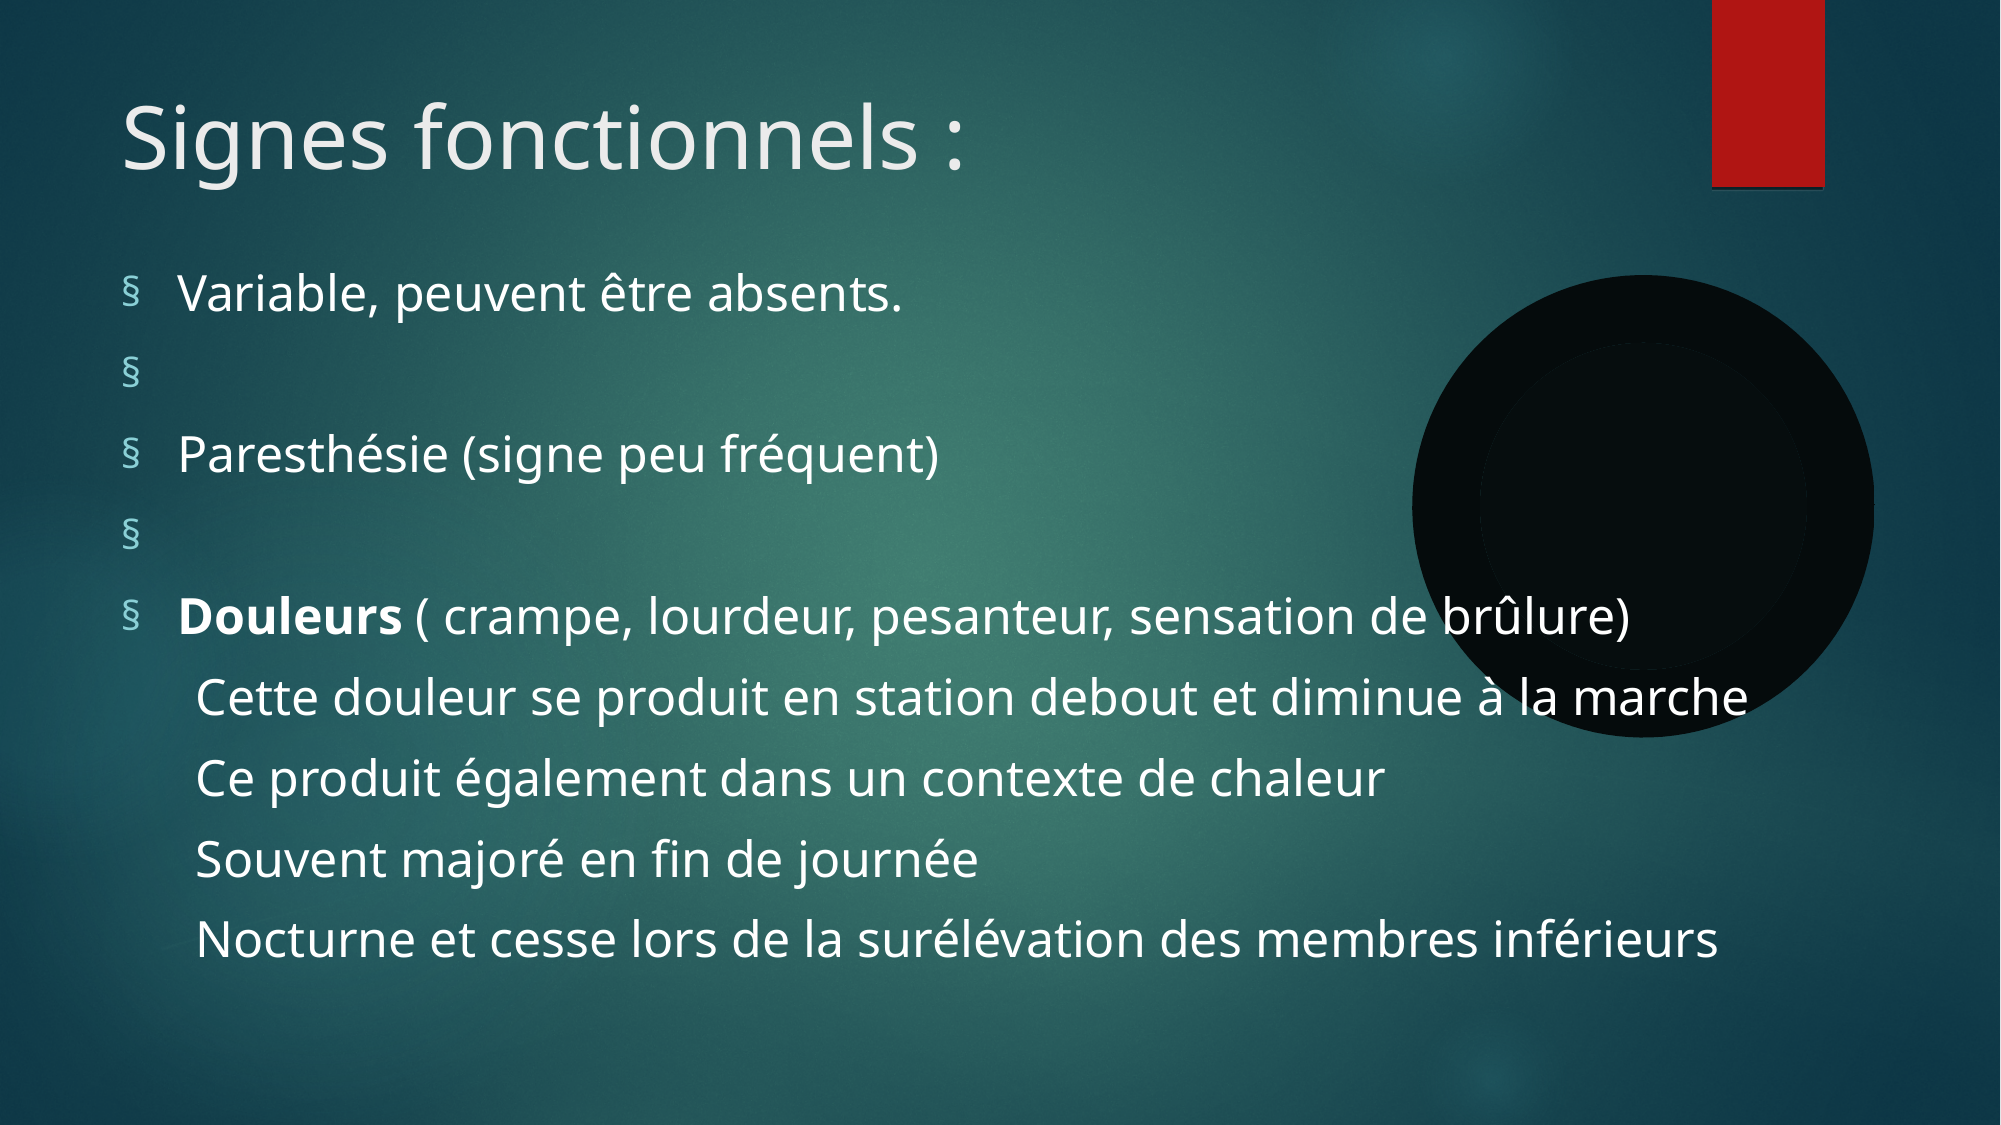

# Signes fonctionnels :
Variable, peuvent être absents.
Paresthésie (signe peu fréquent)
Douleurs ( crampe, lourdeur, pesanteur, sensation de brûlure)
	Cette douleur se produit en station debout et diminue à la marche
	Ce produit également dans un contexte de chaleur
	Souvent majoré en fin de journée
	Nocturne et cesse lors de la surélévation des membres inférieurs